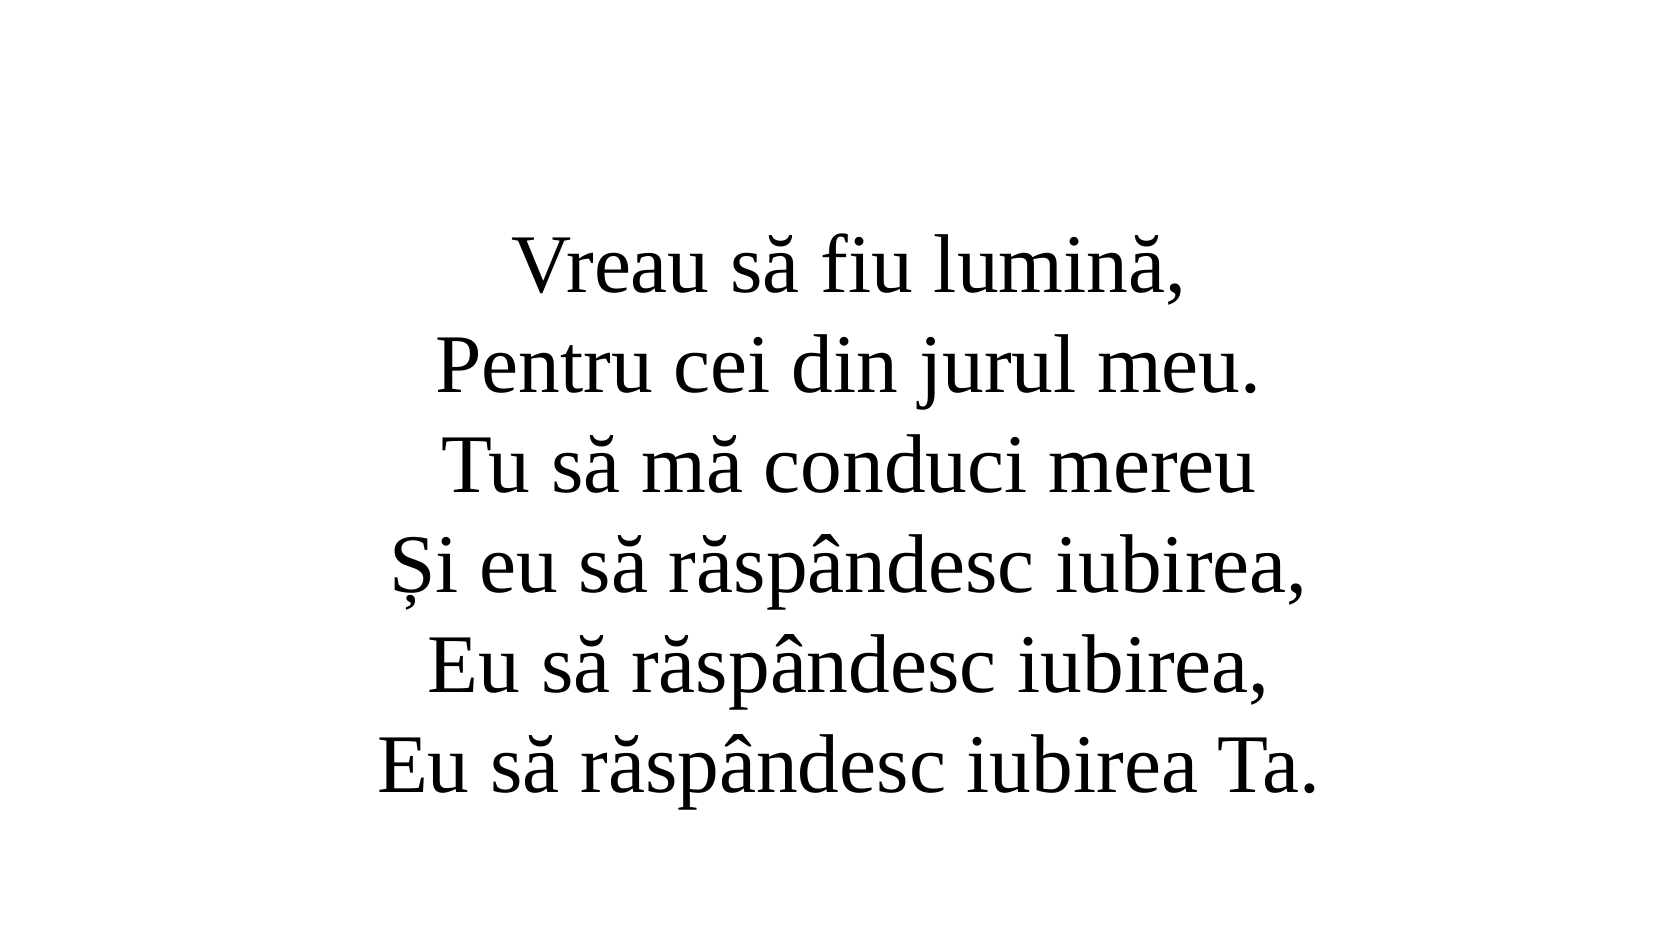

# Vreau să fiu lumină,
Pentru cei din jurul meu.
Tu să mă conduci mereu
Și eu să răspândesc iubirea,
Eu să răspândesc iubirea,
Eu să răspândesc iubirea Ta.